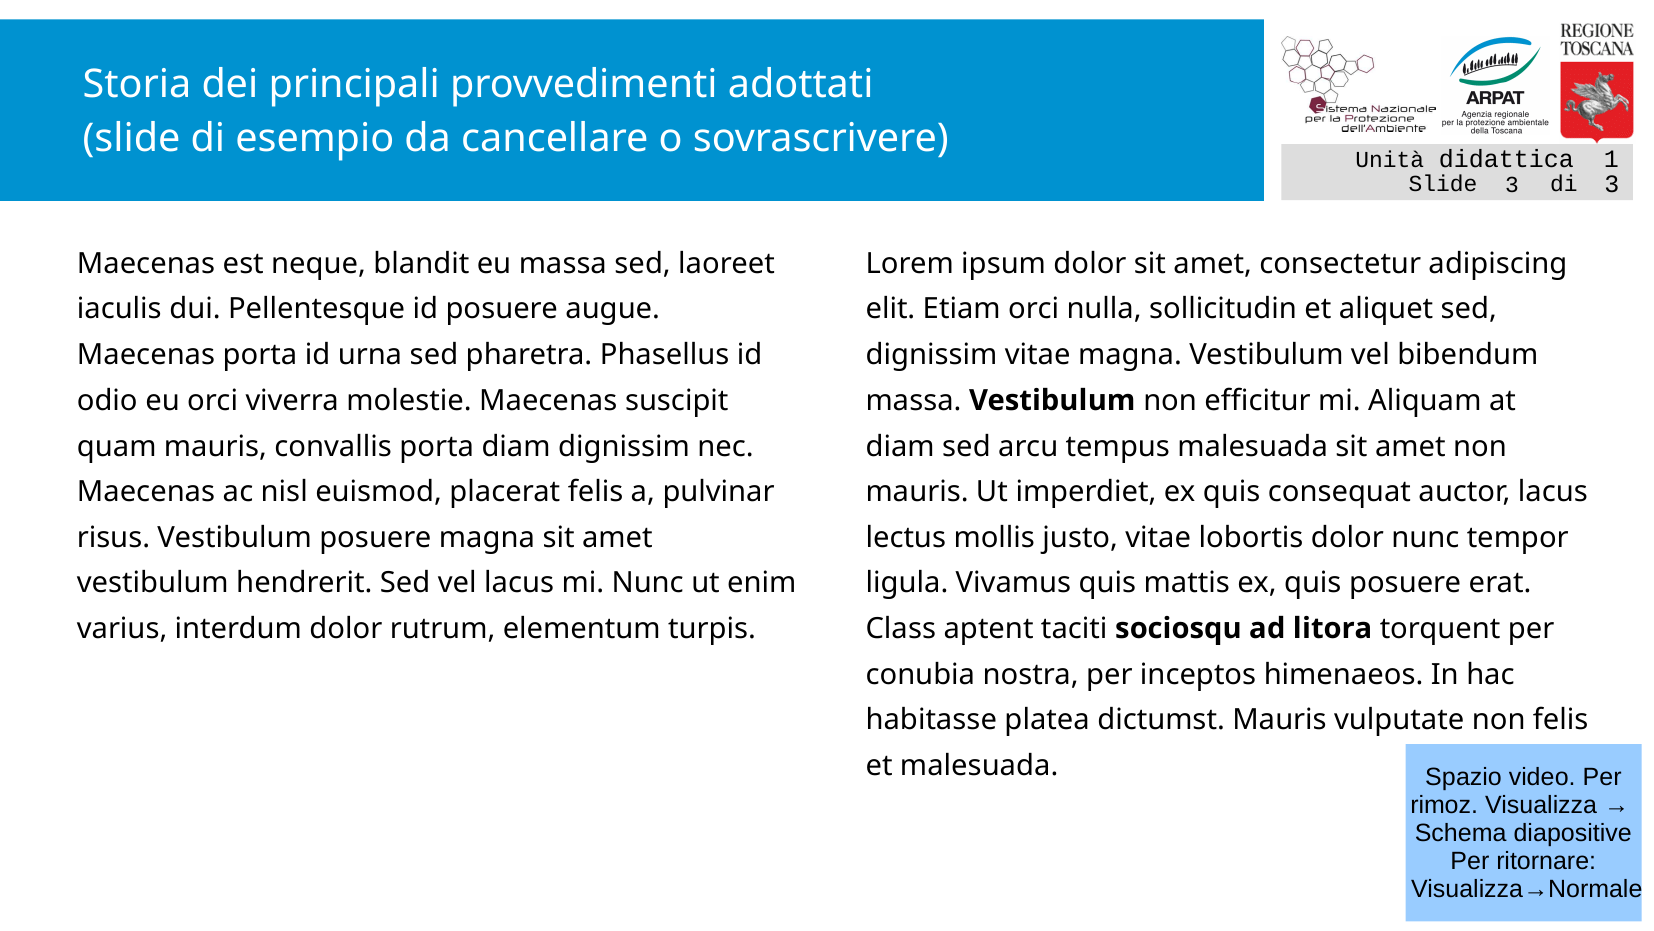

# Storia dei principali provvedimenti adottati (slide di esempio da cancellare o sovrascrivere)
Maecenas est neque, blandit eu massa sed, laoreet iaculis dui. Pellentesque id posuere augue. Maecenas porta id urna sed pharetra. Phasellus id odio eu orci viverra molestie. Maecenas suscipit quam mauris, convallis porta diam dignissim nec. Maecenas ac nisl euismod, placerat felis a, pulvinar risus. Vestibulum posuere magna sit amet vestibulum hendrerit. Sed vel lacus mi. Nunc ut enim varius, interdum dolor rutrum, elementum turpis.
Lorem ipsum dolor sit amet, consectetur adipiscing elit. Etiam orci nulla, sollicitudin et aliquet sed, dignissim vitae magna. Vestibulum vel bibendum massa. Vestibulum non efficitur mi. Aliquam at diam sed arcu tempus malesuada sit amet non mauris. Ut imperdiet, ex quis consequat auctor, lacus lectus mollis justo, vitae lobortis dolor nunc tempor ligula. Vivamus quis mattis ex, quis posuere erat. Class aptent taciti sociosqu ad litora torquent per conubia nostra, per inceptos himenaeos. In hac habitasse platea dictumst. Mauris vulputate non felis et malesuada.